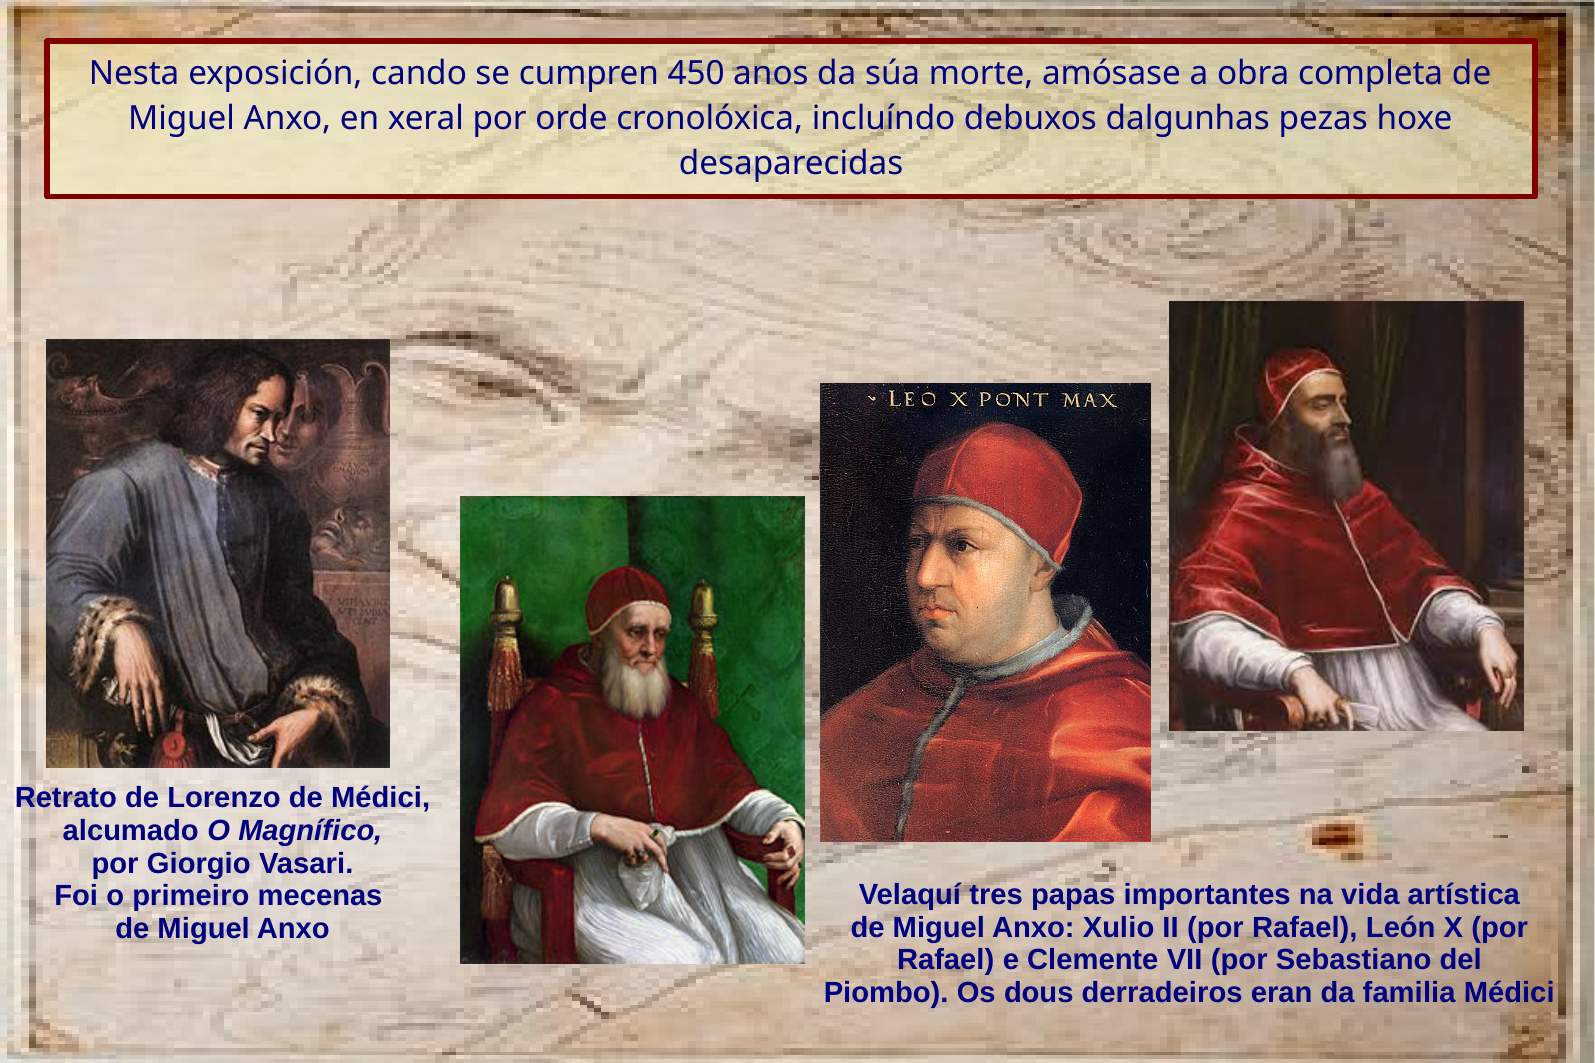

Nesta exposición, cando se cumpren 450 anos da súa morte, amósase a obra completa de Miguel Anxo, en xeral por orde cronolóxica, incluíndo debuxos dalgunhas pezas hoxe desaparecidas
Retrato de Lorenzo de Médici,
alcumado O Magnífico,
por Giorgio Vasari.
Foi o primeiro mecenas
de Miguel Anxo
Velaquí tres papas importantes na vida artística
de Miguel Anxo: Xulio II (por Rafael), León X (por
Rafael) e Clemente VII (por Sebastiano del
Piombo). Os dous derradeiros eran da familia Médici